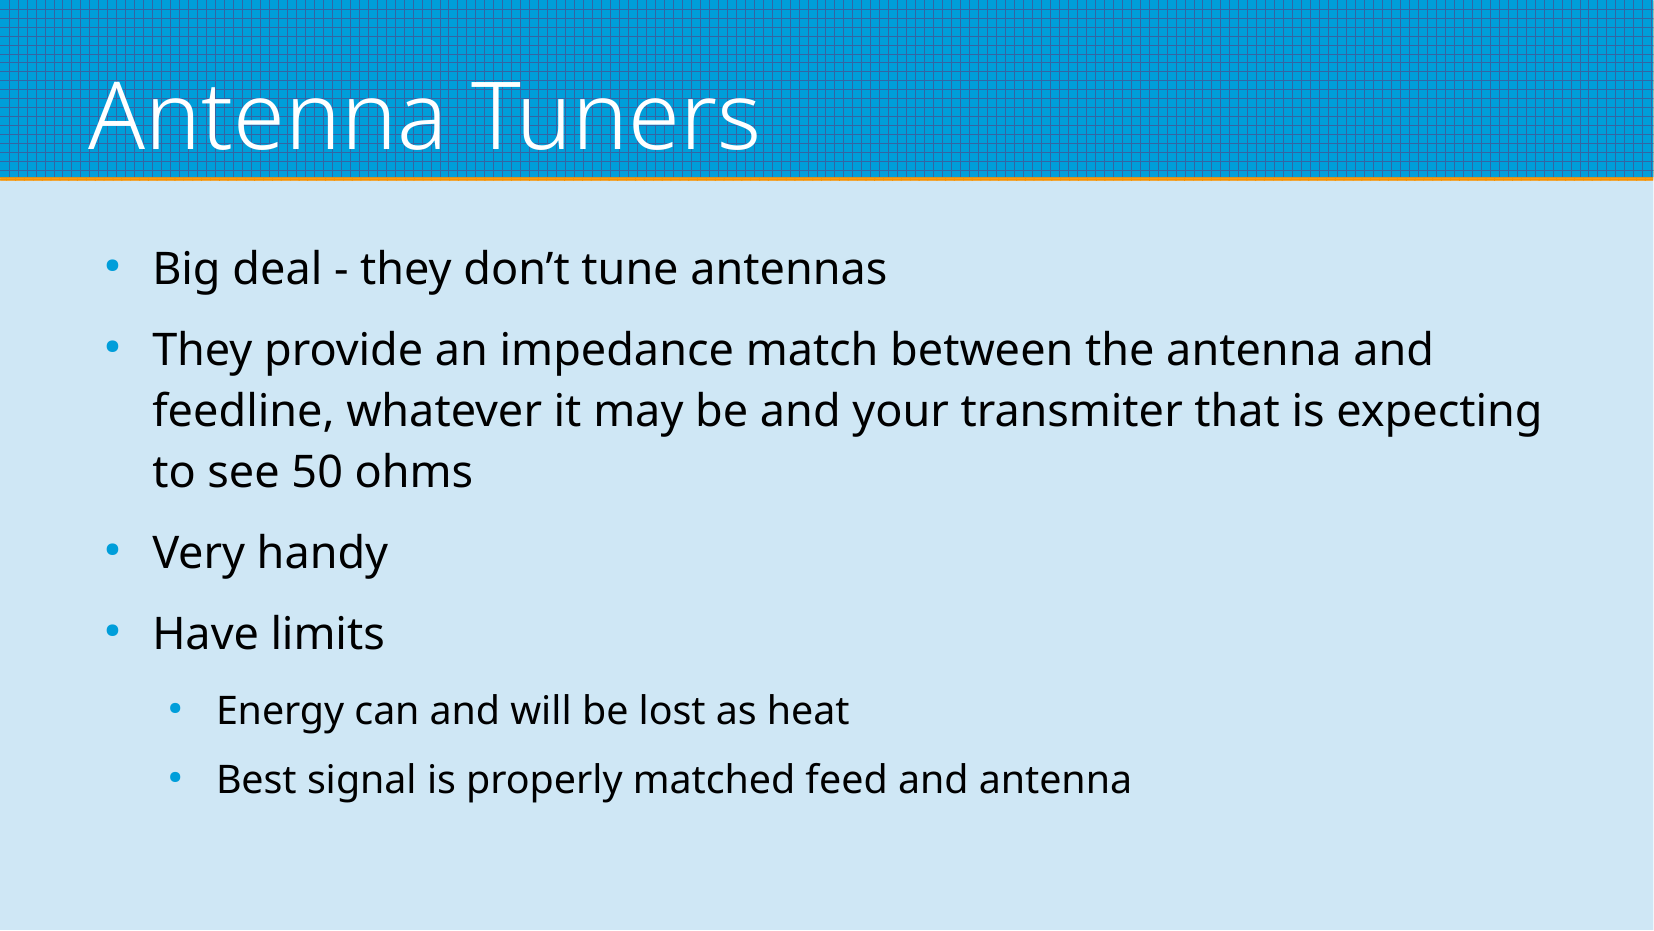

# Antenna Tuners
Big deal - they don’t tune antennas
They provide an impedance match between the antenna and feedline, whatever it may be and your transmiter that is expecting to see 50 ohms
Very handy
Have limits
Energy can and will be lost as heat
Best signal is properly matched feed and antenna